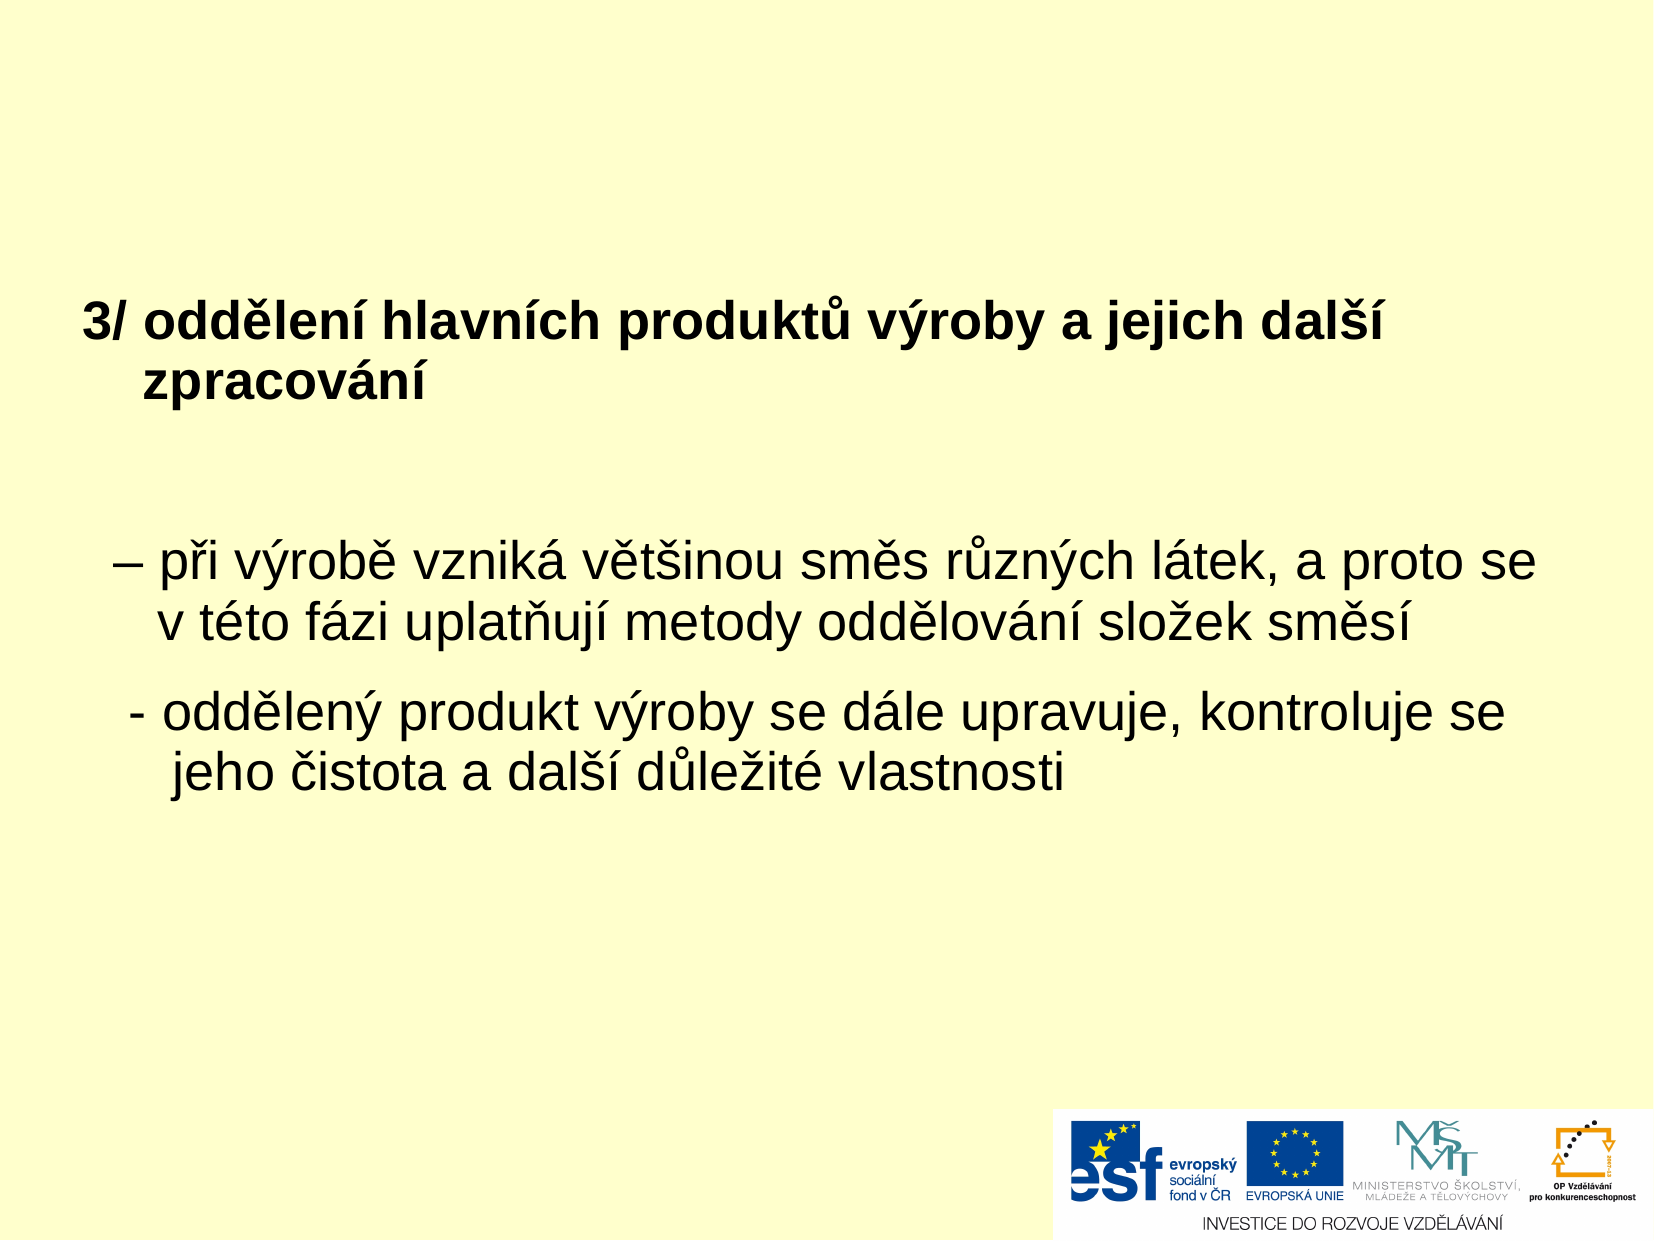

# 3/ oddělení hlavních produktů výroby a jejich další zpracování
 – při výrobě vzniká většinou směs různých látek, a proto se v této fázi uplatňují metody oddělování složek směsí
 - oddělený produkt výroby se dále upravuje, kontroluje se jeho čistota a další důležité vlastnosti